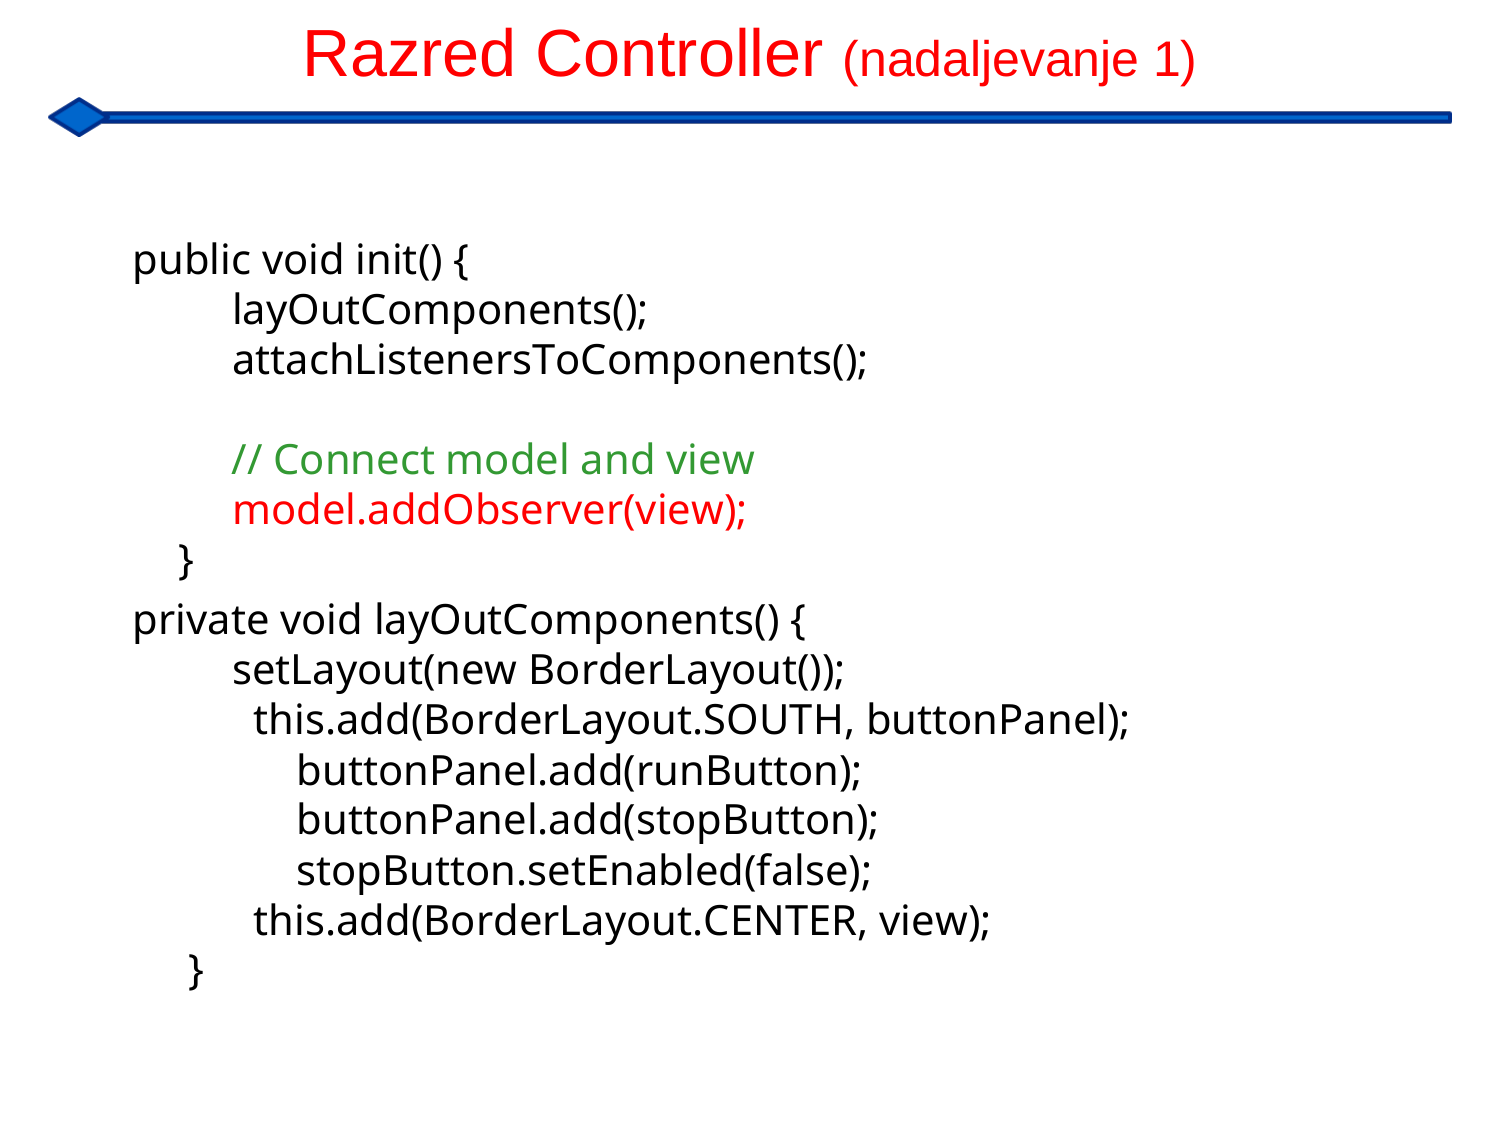

# Razred Controller (nadaljevanje 1)
 public void init() {
 layOutComponents();
 attachListenersToComponents();
 // Connect model and view
 model.addObserver(view);
 }
 private void layOutComponents() {
 setLayout(new BorderLayout());
 this.add(BorderLayout.SOUTH, buttonPanel);
 buttonPanel.add(runButton);
 buttonPanel.add(stopButton);
 stopButton.setEnabled(false);
 this.add(BorderLayout.CENTER, view);
 }